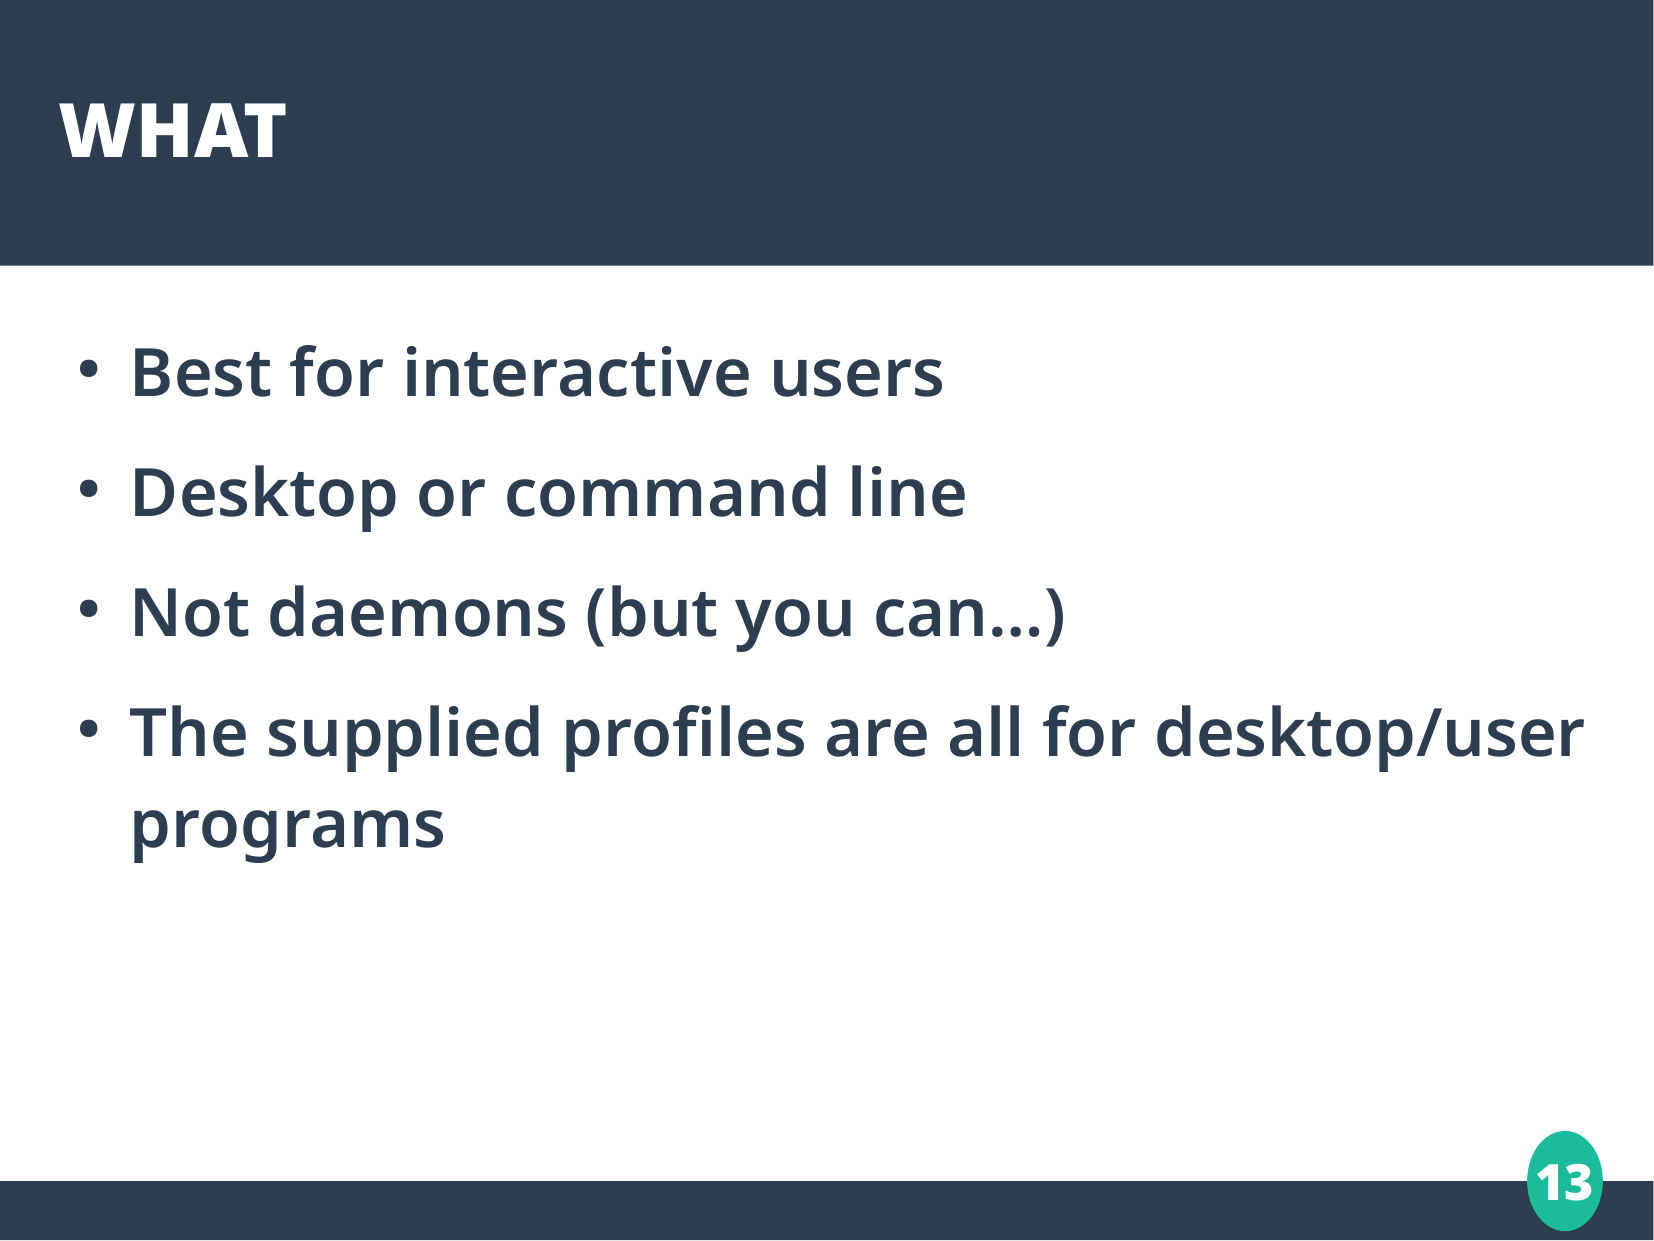

# WHAT
Best for interactive users
Desktop or command line
Not daemons (but you can…)
The supplied profiles are all for desktop/user programs